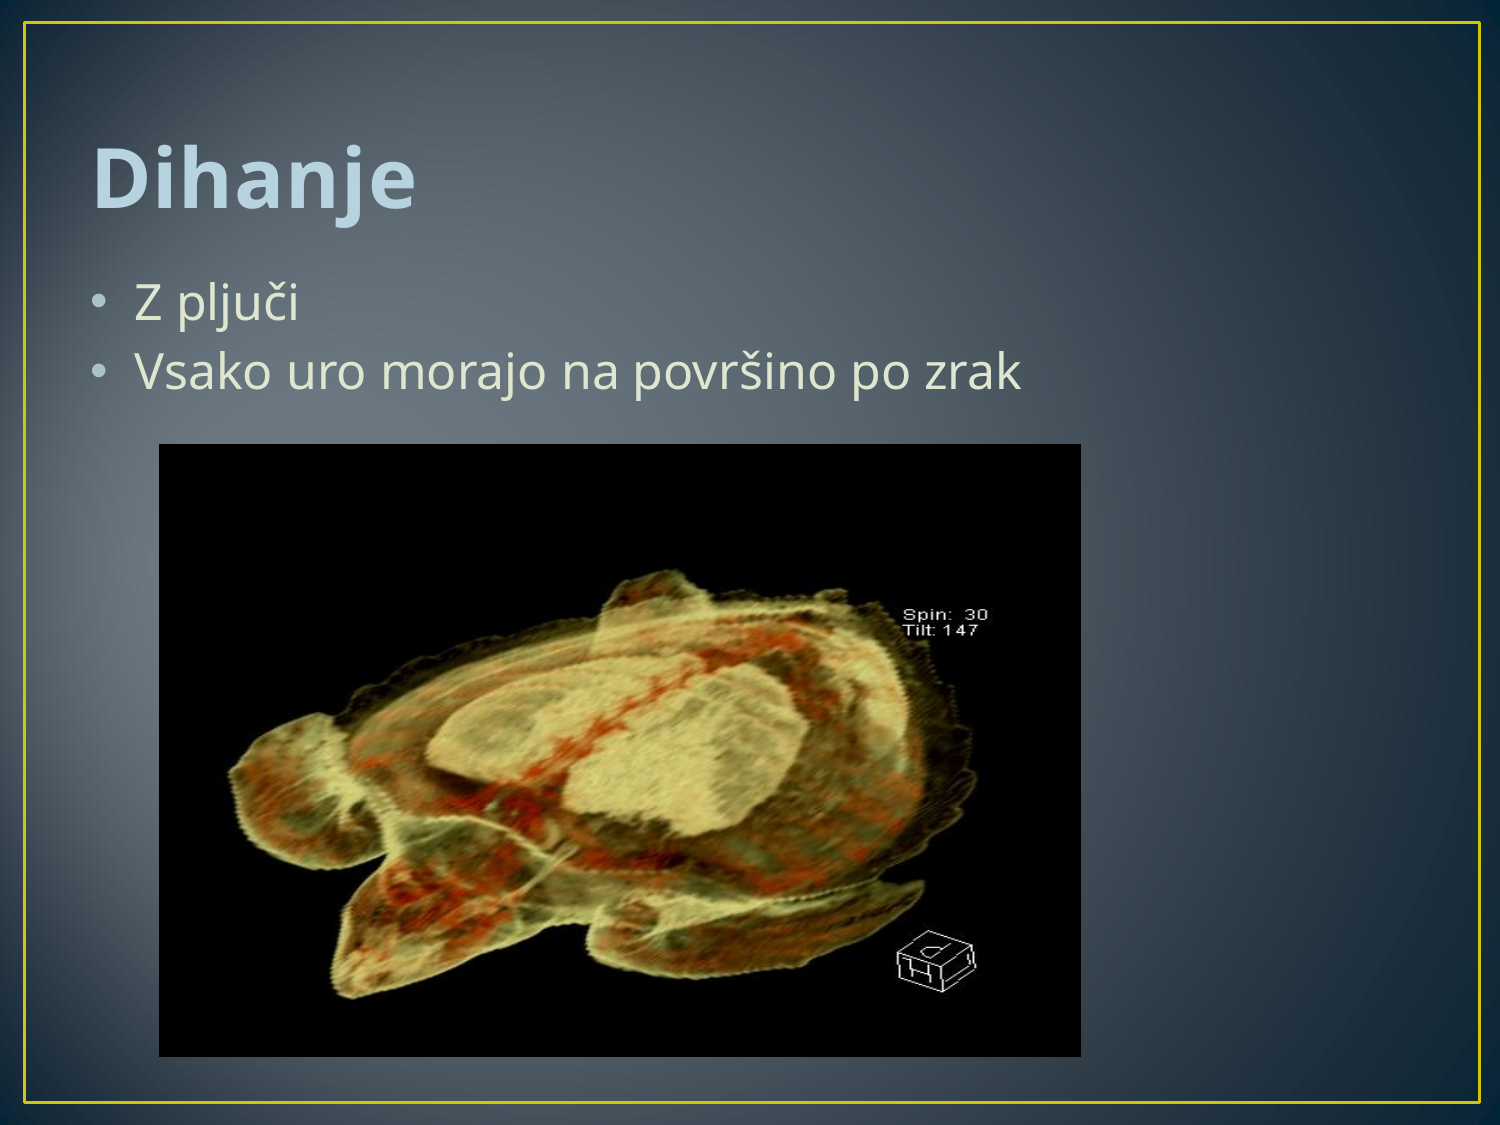

# Dihanje
Z pljuči
Vsako uro morajo na površino po zrak